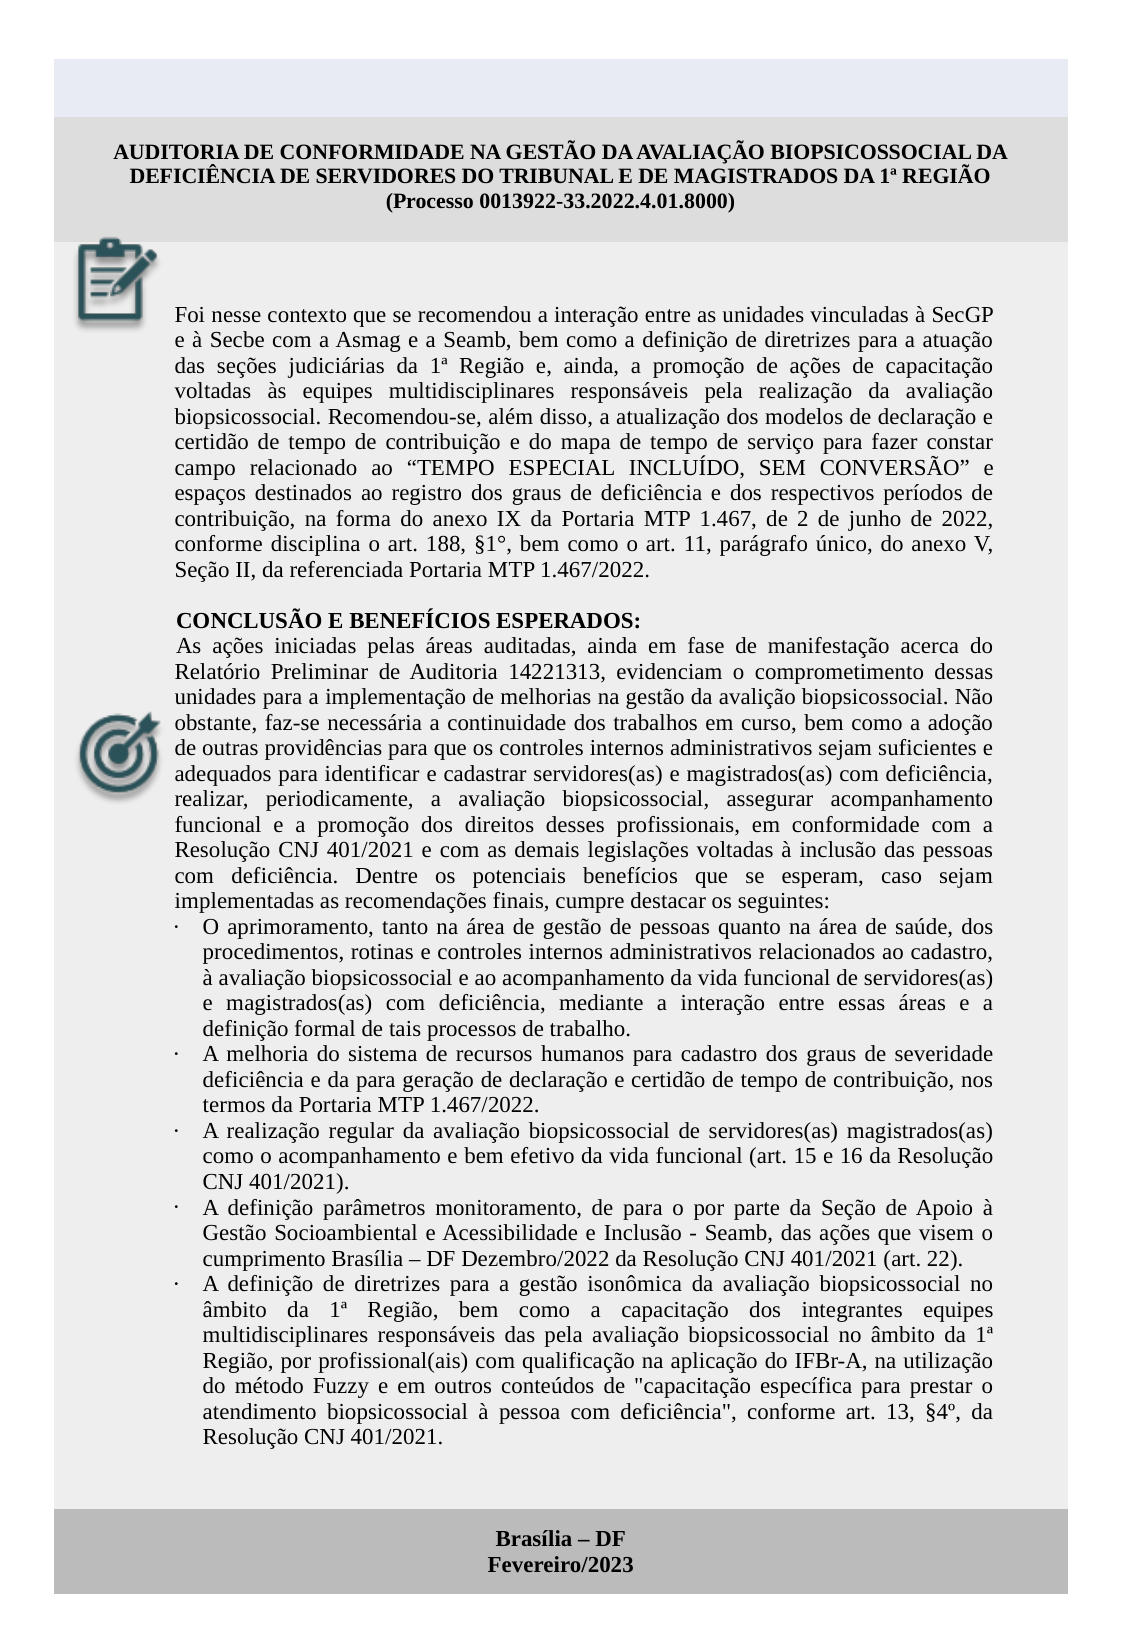

| | | |
| --- | --- | --- |
| AUDITORIA DE CONFORMIDADE NA GESTÃO DA AVALIAÇÃO BIOPSICOSSOCIAL DA DEFICIÊNCIA DE SERVIDORES DO TRIBUNAL E DE MAGISTRADOS DA 1ª REGIÃO (Processo 0013922-33.2022.4.01.8000) | | |
| | Foi nesse contexto que se recomendou a interação entre as unidades vinculadas à SecGP e à Secbe com a Asmag e a Seamb, bem como a definição de diretrizes para a atuação das seções judiciárias da 1ª Região e, ainda, a promoção de ações de capacitação voltadas às equipes multidisciplinares responsáveis pela realização da avaliação biopsicossocial. Recomendou-se, além disso, a atualização dos modelos de declaração e certidão de tempo de contribuição e do mapa de tempo de serviço para fazer constar campo relacionado ao “TEMPO ESPECIAL INCLUÍDO, SEM CONVERSÃO” e espaços destinados ao registro dos graus de deficiência e dos respectivos períodos de contribuição, na forma do anexo IX da Portaria MTP 1.467, de 2 de junho de 2022, conforme disciplina o art. 188, §1°, bem como o art. 11, parágrafo único, do anexo V, Seção II, da referenciada Portaria MTP 1.467/2022. CONCLUSÃO E BENEFÍCIOS ESPERADOS: As ações iniciadas pelas áreas auditadas, ainda em fase de manifestação acerca do Relatório Preliminar de Auditoria 14221313, evidenciam o comprometimento dessas unidades para a implementação de melhorias na gestão da avalição biopsicossocial. Não obstante, faz-se necessária a continuidade dos trabalhos em curso, bem como a adoção de outras providências para que os controles internos administrativos sejam suficientes e adequados para identificar e cadastrar servidores(as) e magistrados(as) com deficiência, realizar, periodicamente, a avaliação biopsicossocial, assegurar acompanhamento funcional e a promoção dos direitos desses profissionais, em conformidade com a Resolução CNJ 401/2021 e com as demais legislações voltadas à inclusão das pessoas com deficiência. Dentre os potenciais benefícios que se esperam, caso sejam implementadas as recomendações finais, cumpre destacar os seguintes: O aprimoramento, tanto na área de gestão de pessoas quanto na área de saúde, dos procedimentos, rotinas e controles internos administrativos relacionados ao cadastro, à avaliação biopsicossocial e ao acompanhamento da vida funcional de servidores(as) e magistrados(as) com deficiência, mediante a interação entre essas áreas e a definição formal de tais processos de trabalho. A melhoria do sistema de recursos humanos para cadastro dos graus de severidade deficiência e da para geração de declaração e certidão de tempo de contribuição, nos termos da Portaria MTP 1.467/2022. A realização regular da avaliação biopsicossocial de servidores(as) magistrados(as) como o acompanhamento e bem efetivo da vida funcional (art. 15 e 16 da Resolução CNJ 401/2021). A definição parâmetros monitoramento, de para o por parte da Seção de Apoio à Gestão Socioambiental e Acessibilidade e Inclusão - Seamb, das ações que visem o cumprimento Brasília – DF Dezembro/2022 da Resolução CNJ 401/2021 (art. 22). A definição de diretrizes para a gestão isonômica da avaliação biopsicossocial no âmbito da 1ª Região, bem como a capacitação dos integrantes equipes multidisciplinares responsáveis das pela avaliação biopsicossocial no âmbito da 1ª Região, por profissional(ais) com qualificação na aplicação do IFBr-A, na utilização do método Fuzzy e em outros conteúdos de "capacitação específica para prestar o atendimento biopsicossocial à pessoa com deficiência", conforme art. 13, §4º, da Resolução CNJ 401/2021. | |
| Brasília – DF Fevereiro/2023 | | |